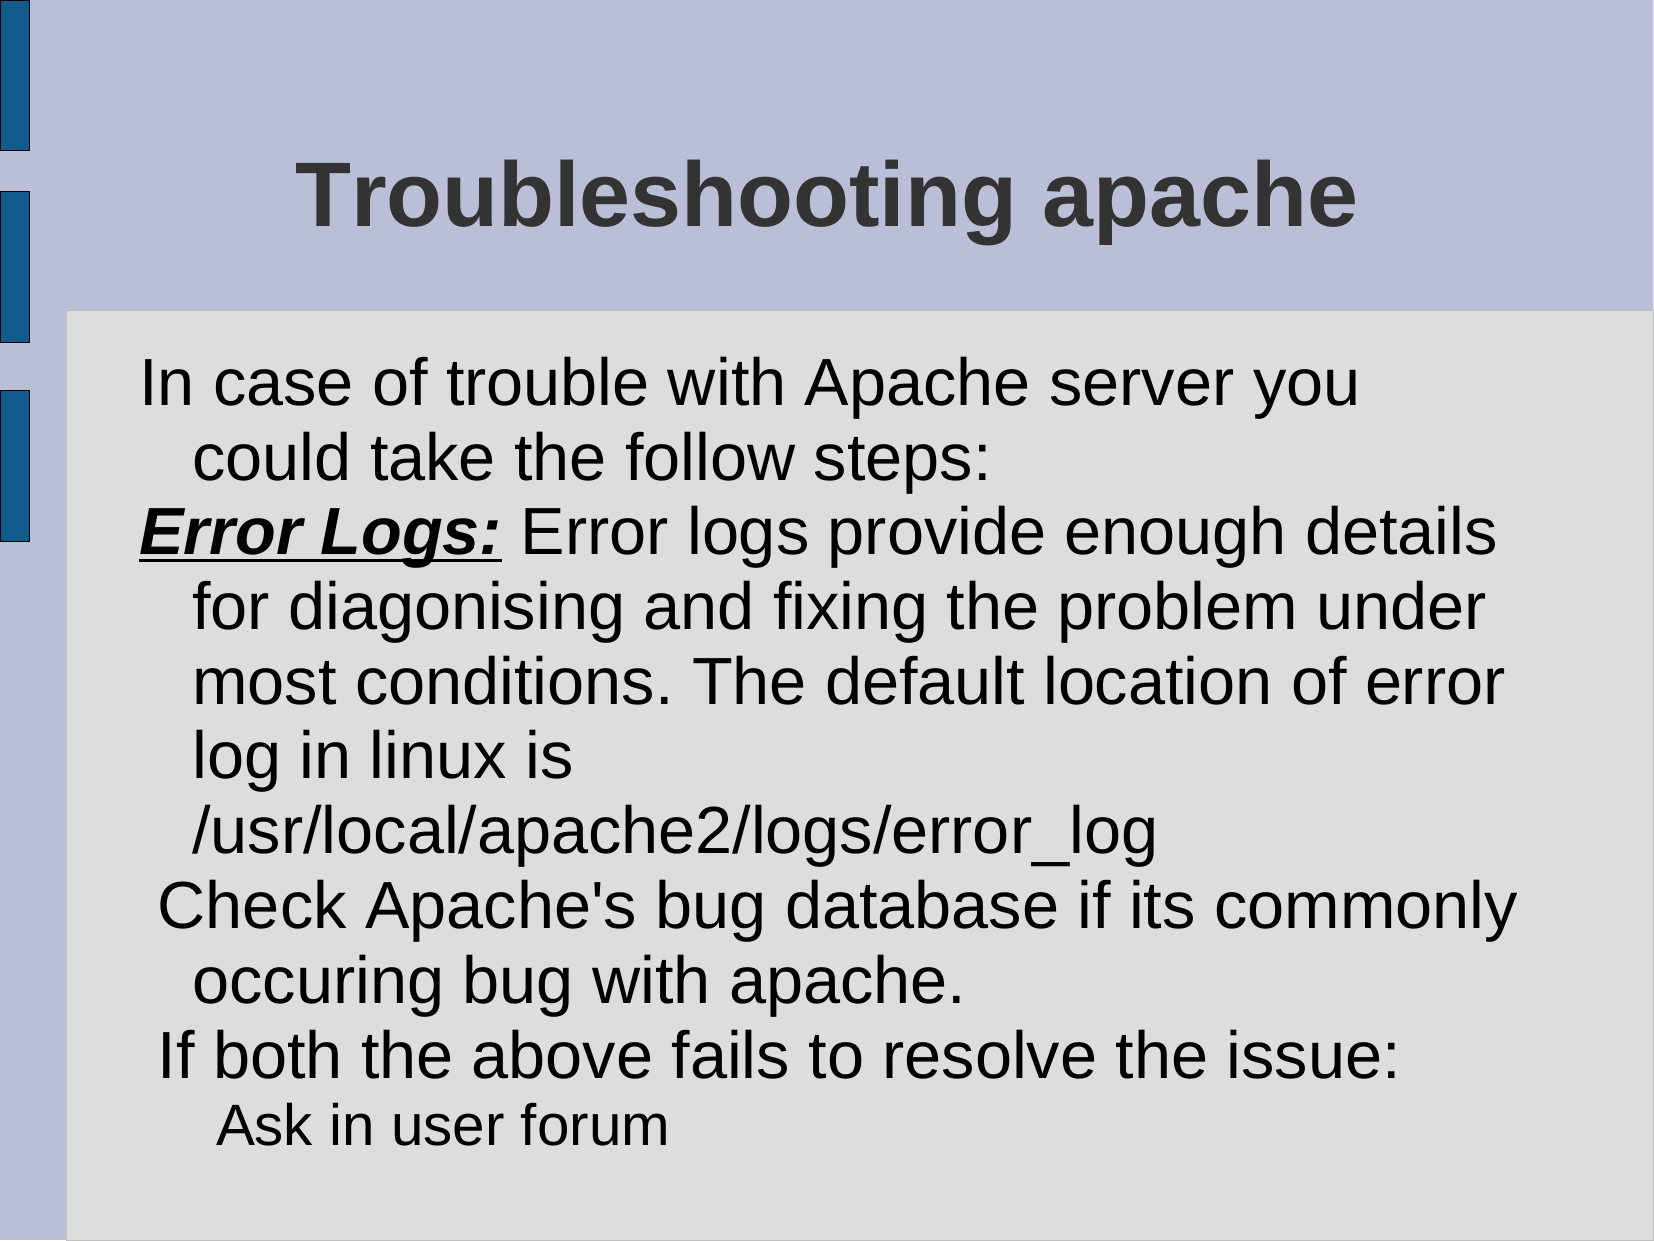

# Troubleshooting apache
In case of trouble with Apache server you could take the follow steps:
Error Logs: Error logs provide enough details for diagonising and fixing the problem under most conditions. The default location of error log in linux is /usr/local/apache2/logs/error_log
 Check Apache's bug database if its commonly occuring bug with apache.
 If both the above fails to resolve the issue:
Ask in user forum